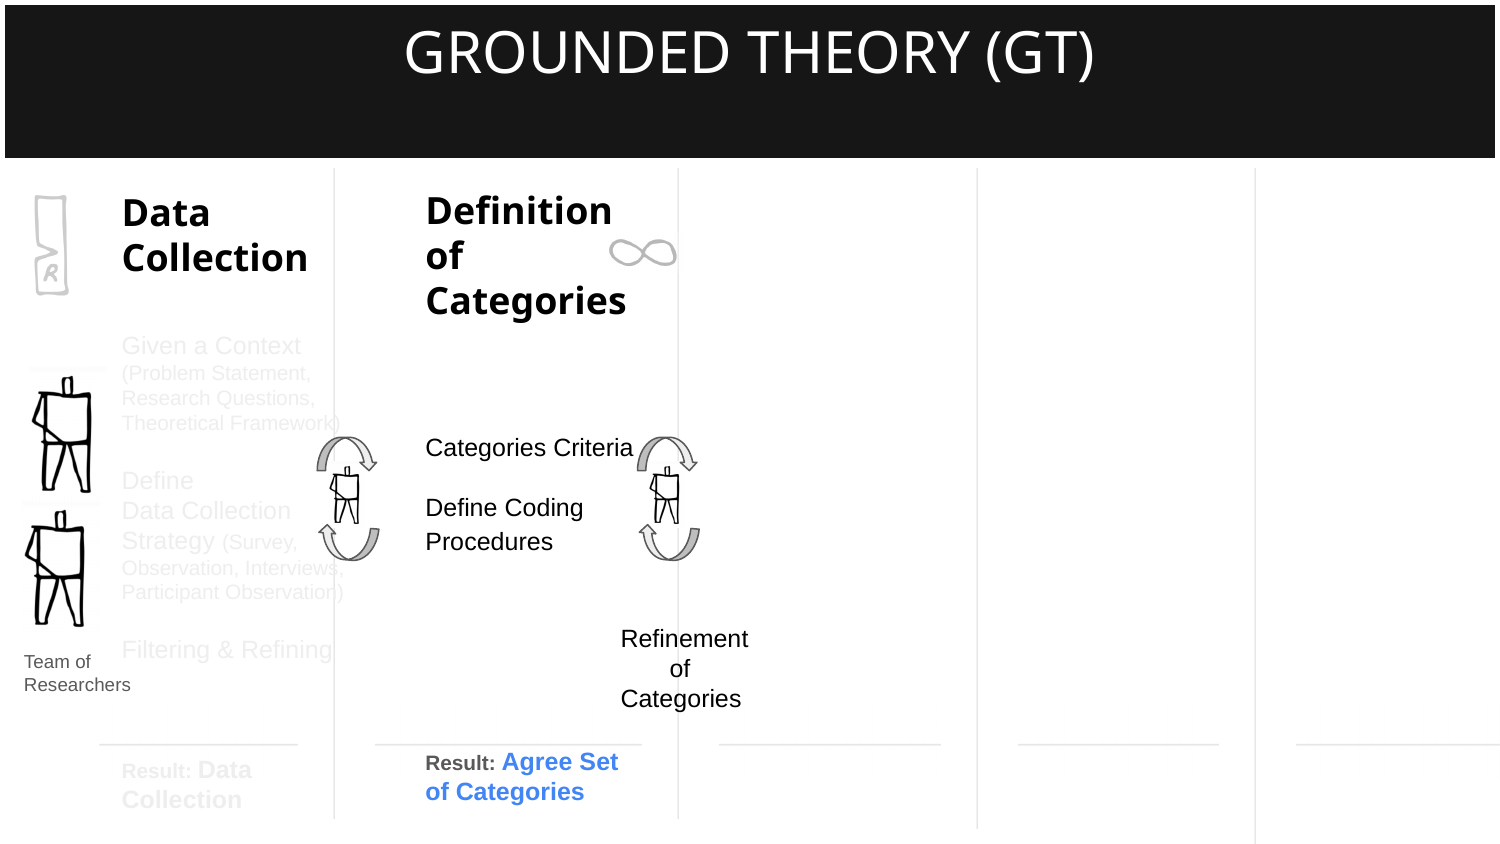

Grounded Theory (GT)
# Hybrid research workflow
Definition
of Categories
Categories Criteria
Define Coding Procedures
Result: Agree Set of Categories
Data
Collection
Given a Context (Problem Statement, Research Questions, Theoretical Framework)
Define
Data Collection Strategy (Survey, Observation, Interviews, Participant Observation)
Filtering & Refining
Result: Data Collection
Refinement
 of
Categories
Team of
Researchers